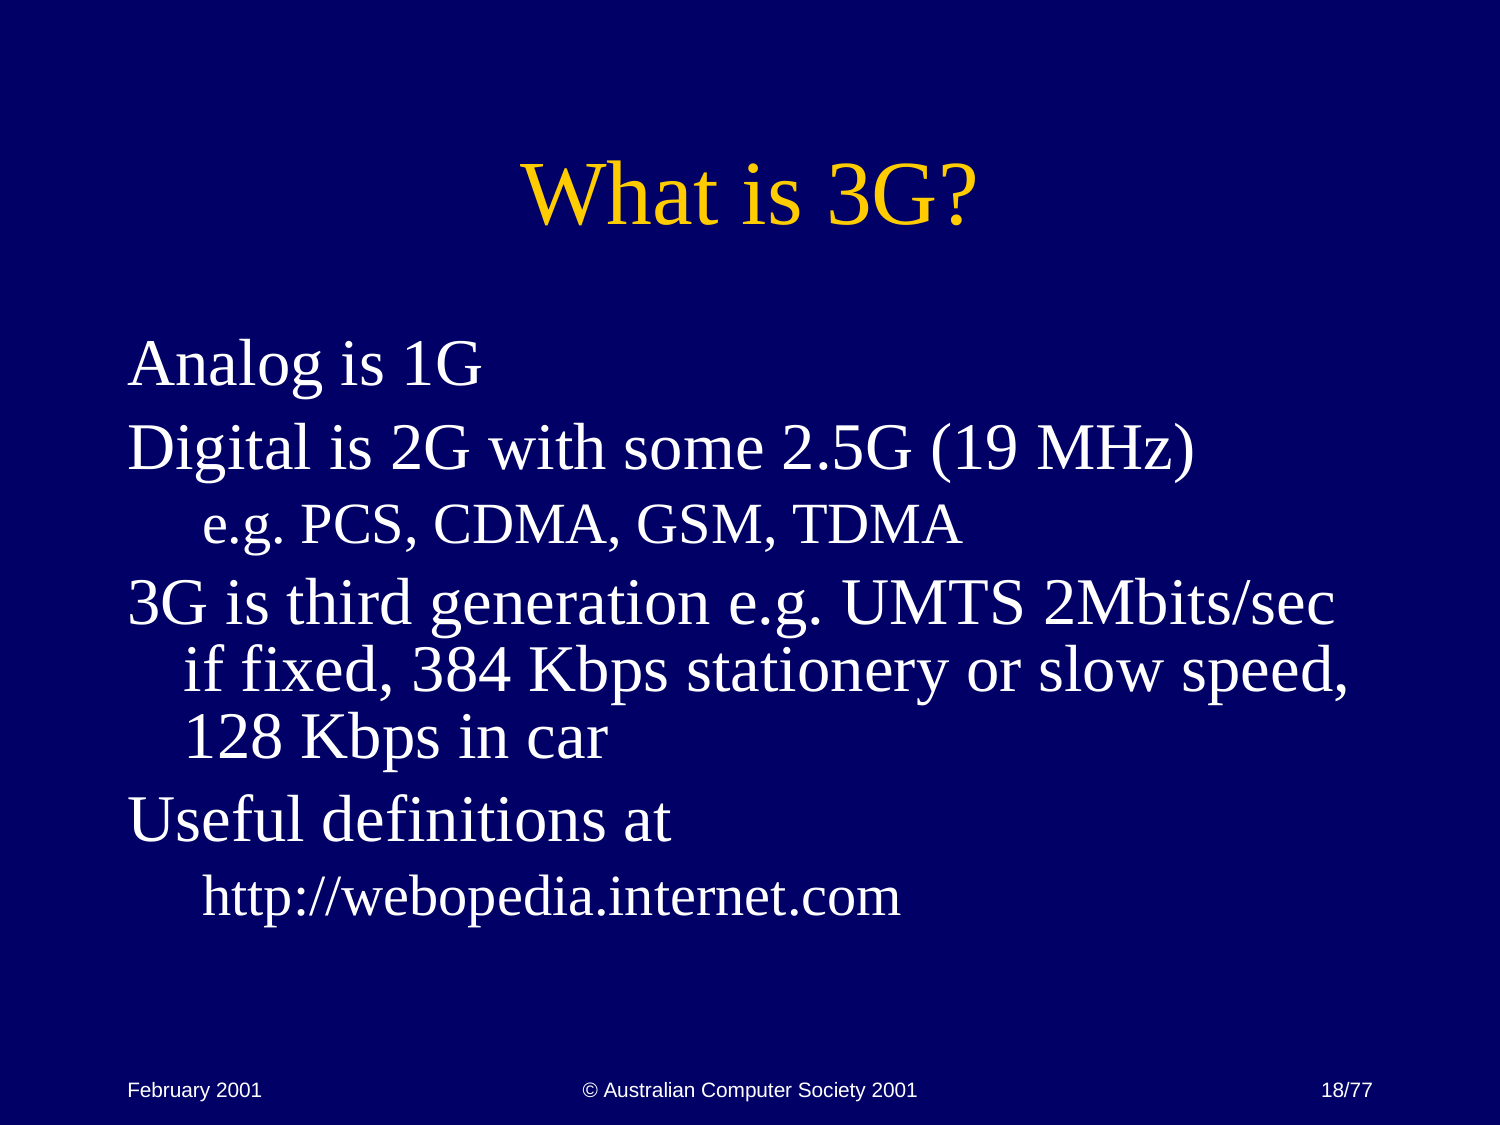

# What is 3G?
Analog is 1G
Digital is 2G with some 2.5G (19 MHz)
e.g. PCS, CDMA, GSM, TDMA
3G is third generation e.g. UMTS 2Mbits/sec if fixed, 384 Kbps stationery or slow speed, 128 Kbps in car
Useful definitions at
http://webopedia.internet.com
February 2001
© Australian Computer Society 2001
18